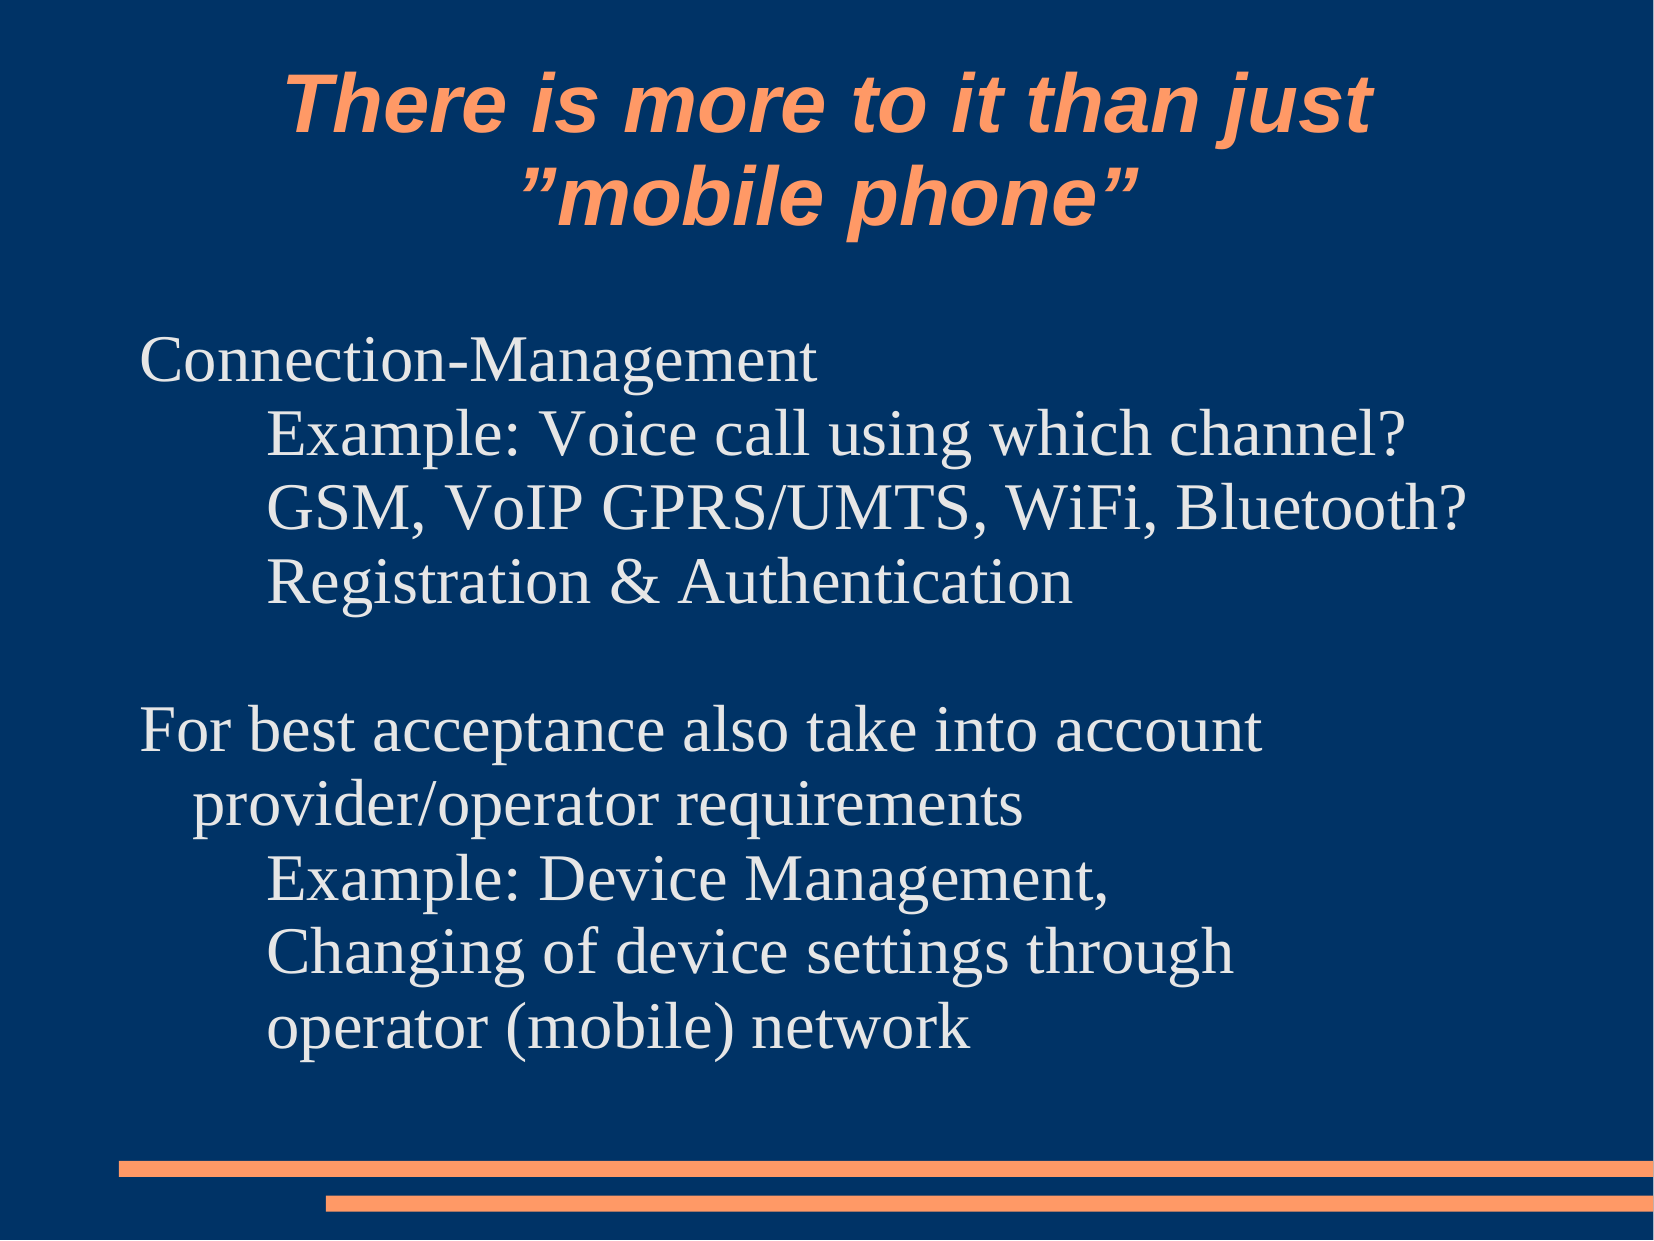

# There is more to it than just ”mobile phone”
Connection-Management
	Example: Voice call using which channel?
	GSM, VoIP GPRS/UMTS, WiFi, Bluetooth?
	Registration & Authentication
For best acceptance also take into account provider/operator requirements
	Example: Device Management,
	Changing of device settings through
	operator (mobile) network